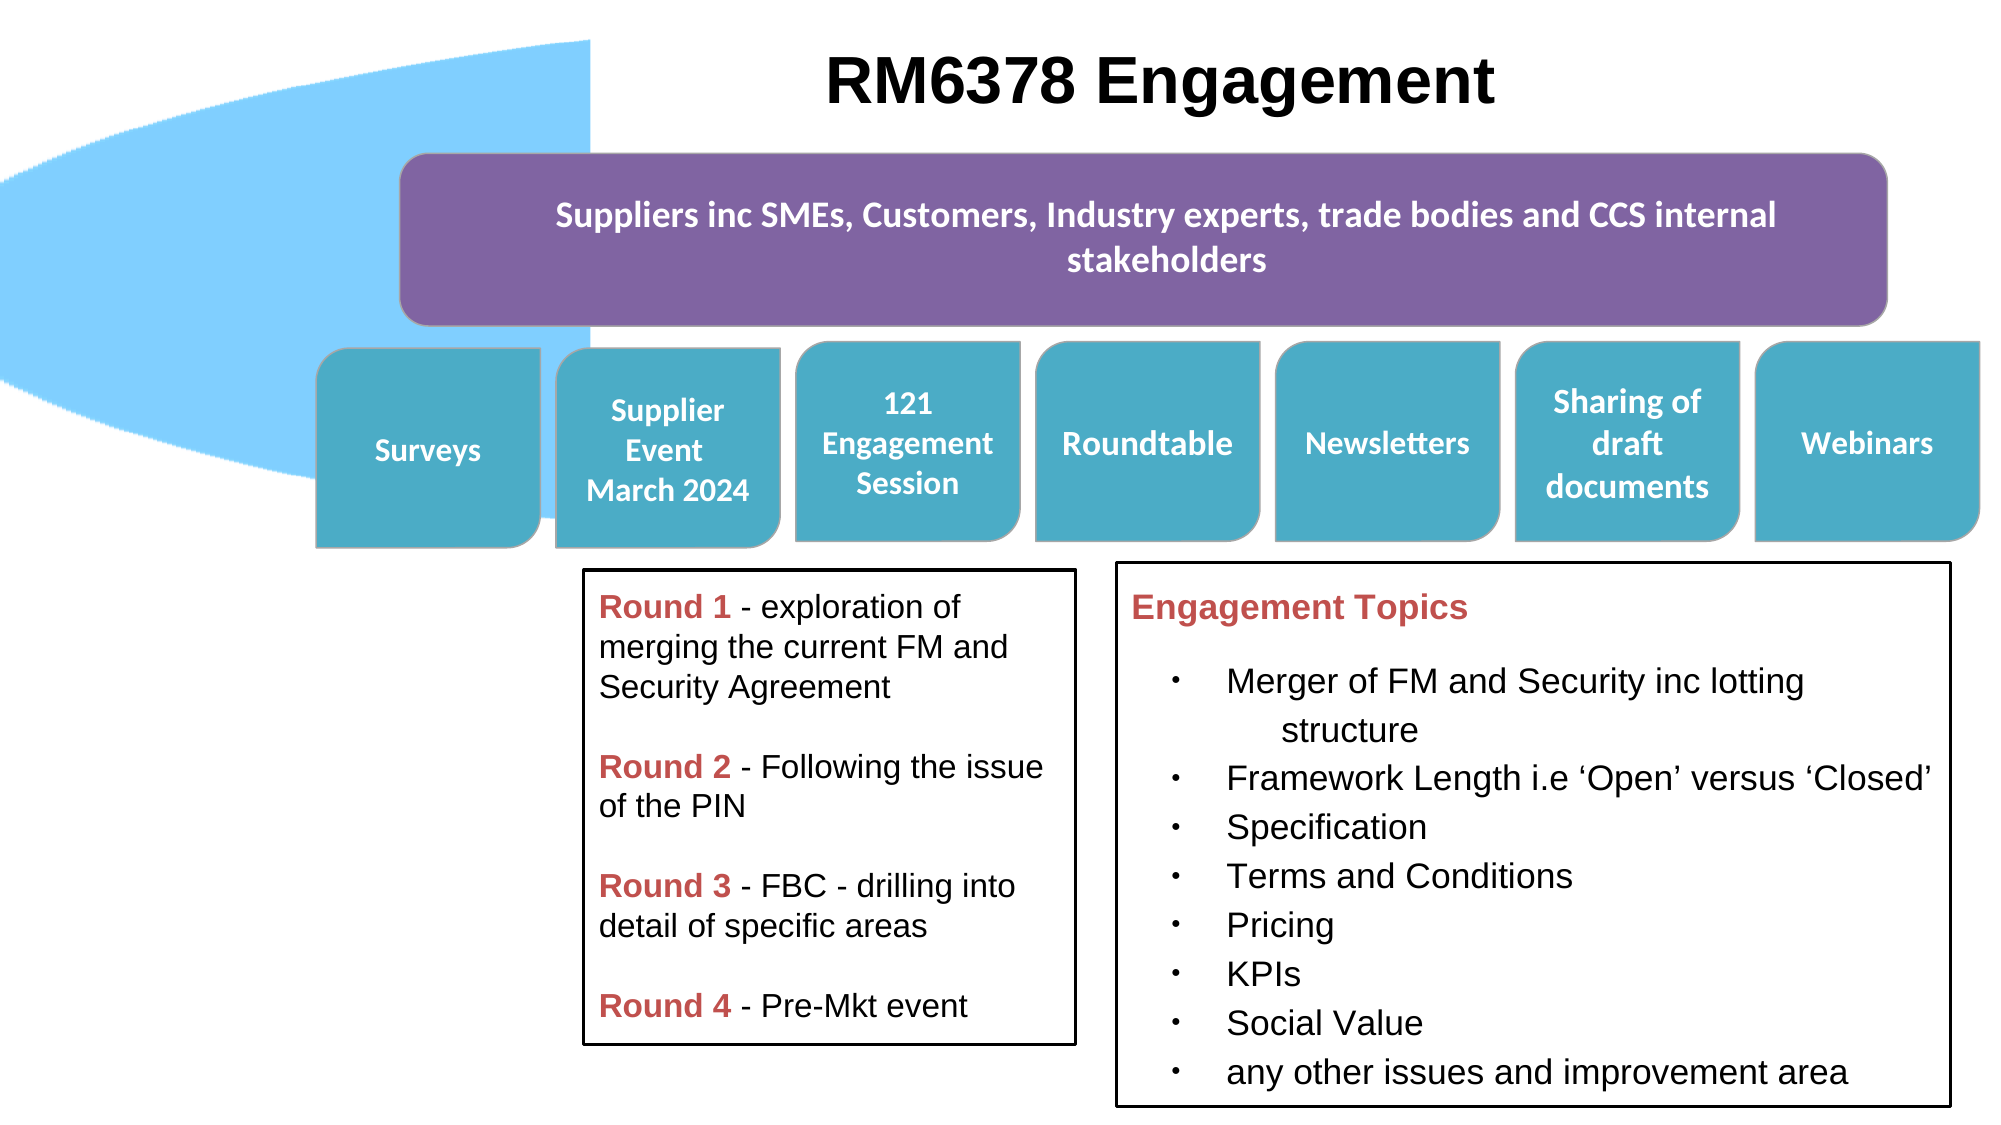

# RM6378 Engagement
Suppliers inc SMEs, Customers, Industry experts, trade bodies and CCS internal stakeholders
121 Engagement Session
Roundtable
Newsletters
Sharing of draft documents
Webinars
Surveys
Supplier Event March 2024
Engagement Topics
Merger of FM and Security inc lotting structure
Framework Length i.e ‘Open’ versus ‘Closed’
Specification
Terms and Conditions
Pricing
KPIs
Social Value
any other issues and improvement area
Round 1 - exploration of merging the current FM and Security Agreement
Round 2 - Following the issue of the PIN
Round 3 - FBC - drilling into detail of specific areas
Round 4 - Pre-Mkt event